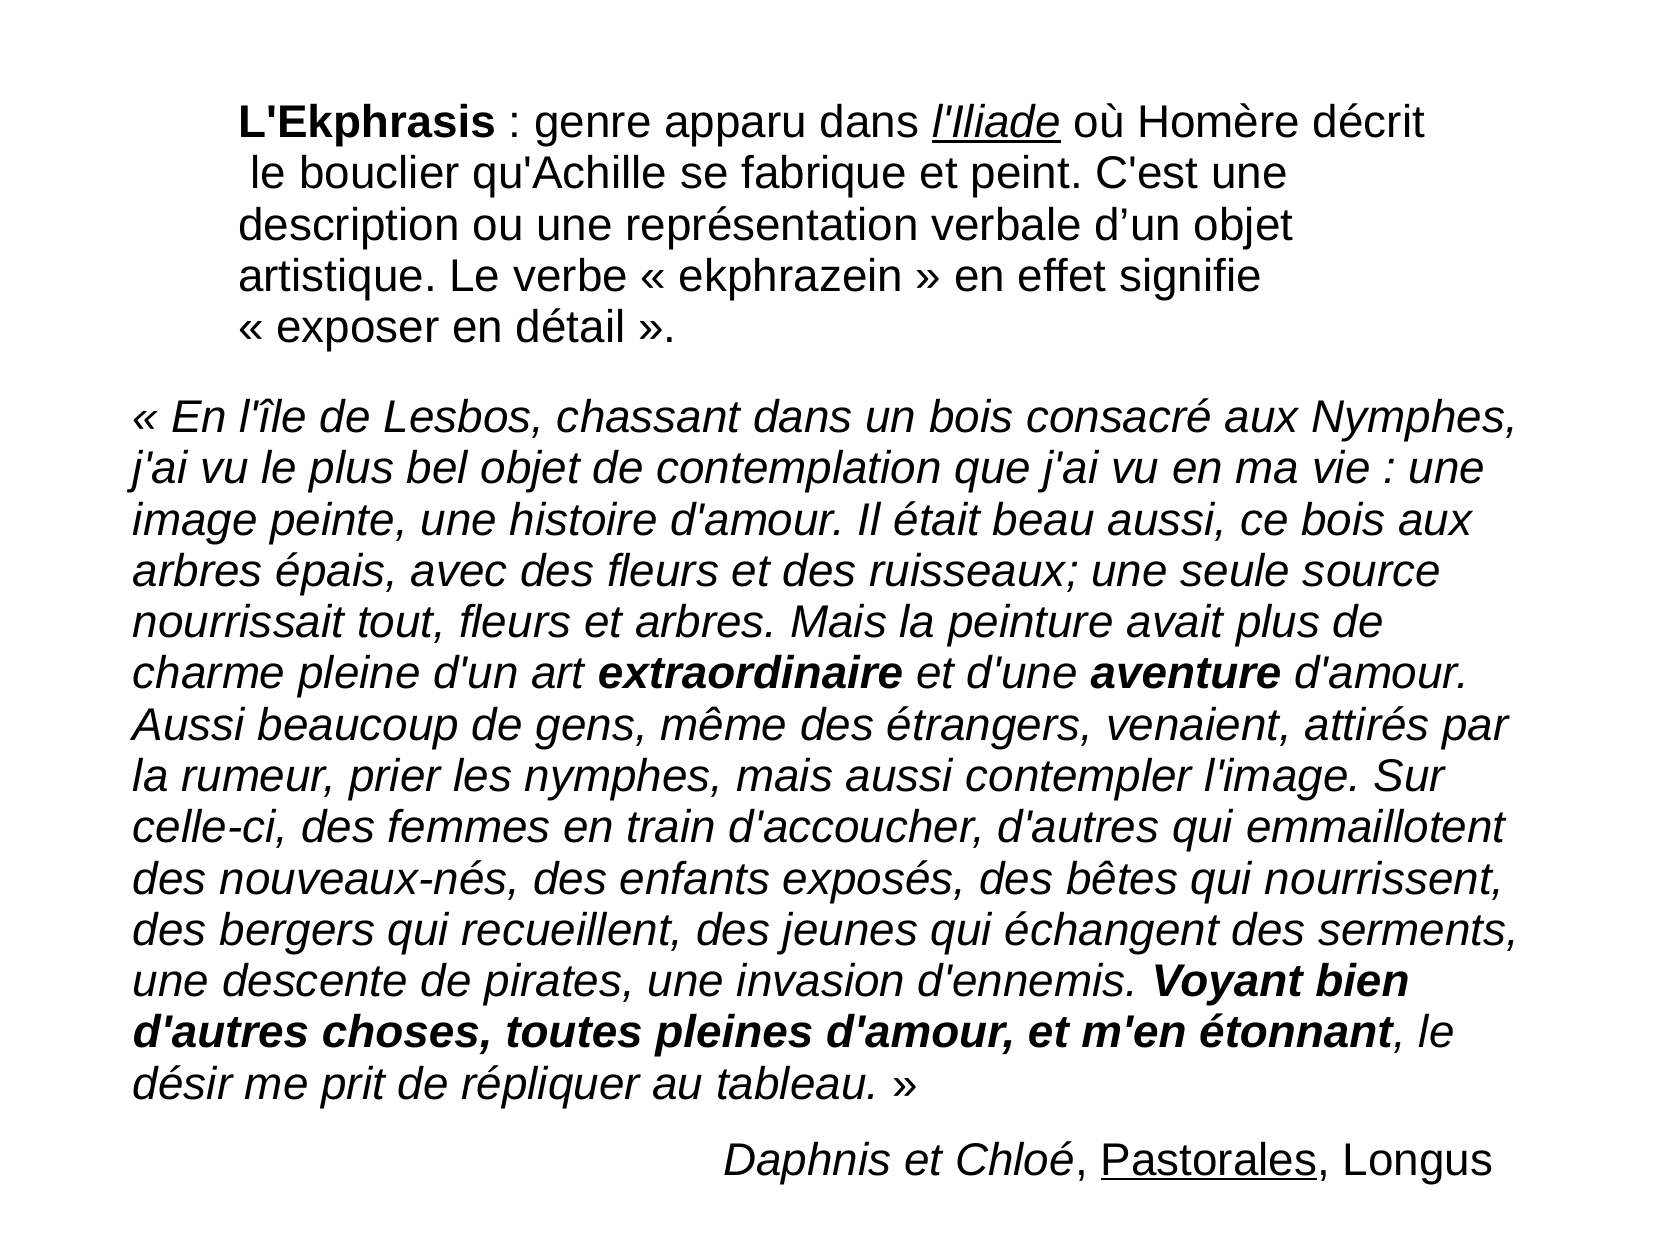

L'Ekphrasis : genre apparu dans l'Iliade où Homère décrit le bouclier qu'Achille se fabrique et peint. C'est une description ou une représentation verbale d’un objet artistique. Le verbe « ekphrazein » en effet signifie « exposer en détail ».
« En l'île de Lesbos, chassant dans un bois consacré aux Nymphes, j'ai vu le plus bel objet de contemplation que j'ai vu en ma vie : une image peinte, une histoire d'amour. Il était beau aussi, ce bois aux arbres épais, avec des fleurs et des ruisseaux; une seule source nourrissait tout, fleurs et arbres. Mais la peinture avait plus de charme pleine d'un art extraordinaire et d'une aventure d'amour. Aussi beaucoup de gens, même des étrangers, venaient, attirés par la rumeur, prier les nymphes, mais aussi contempler l'image. Sur celle-ci, des femmes en train d'accoucher, d'autres qui emmaillotent des nouveaux-nés, des enfants exposés, des bêtes qui nourrissent, des bergers qui recueillent, des jeunes qui échangent des serments, une descente de pirates, une invasion d'ennemis. Voyant bien d'autres choses, toutes pleines d'amour, et m'en étonnant, le désir me prit de répliquer au tableau. »
								Daphnis et Chloé, Pastorales, Longus